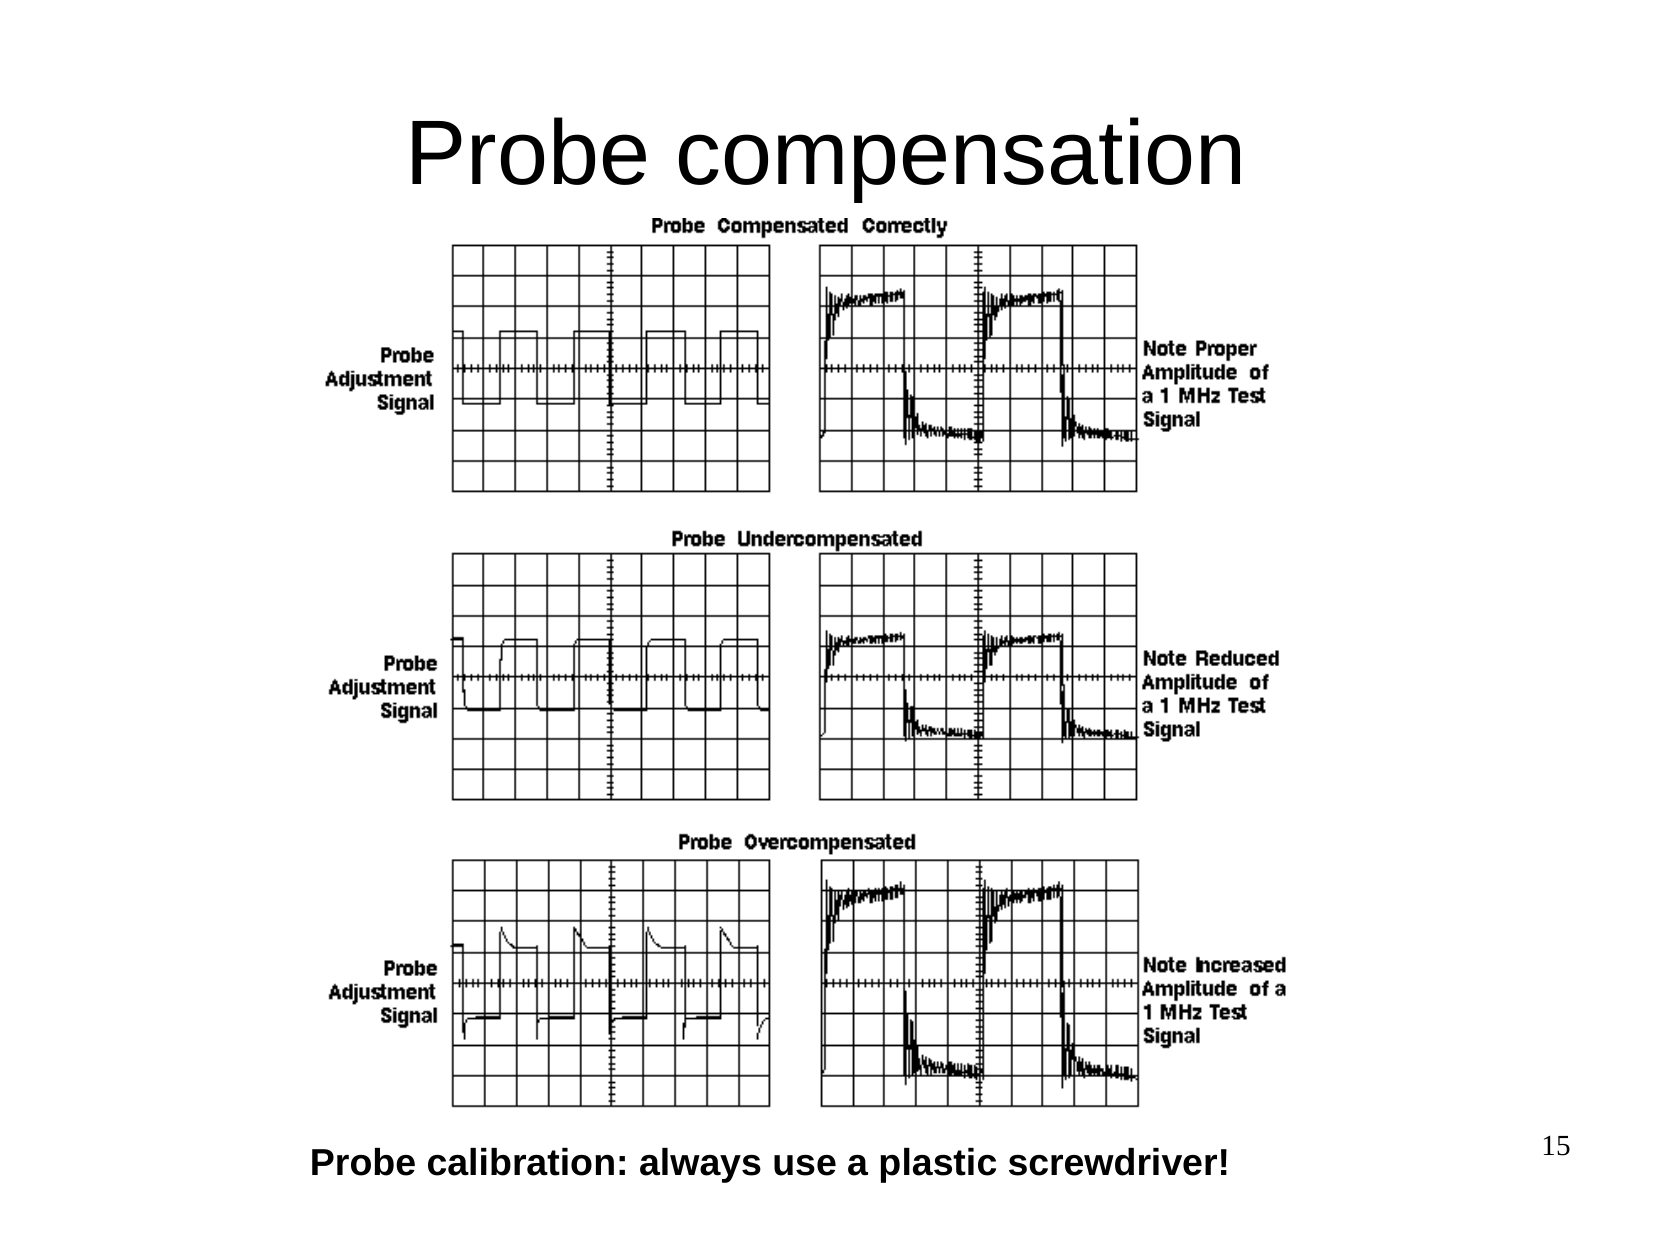

# Probe compensation
15
Probe calibration: always use a plastic screwdriver!